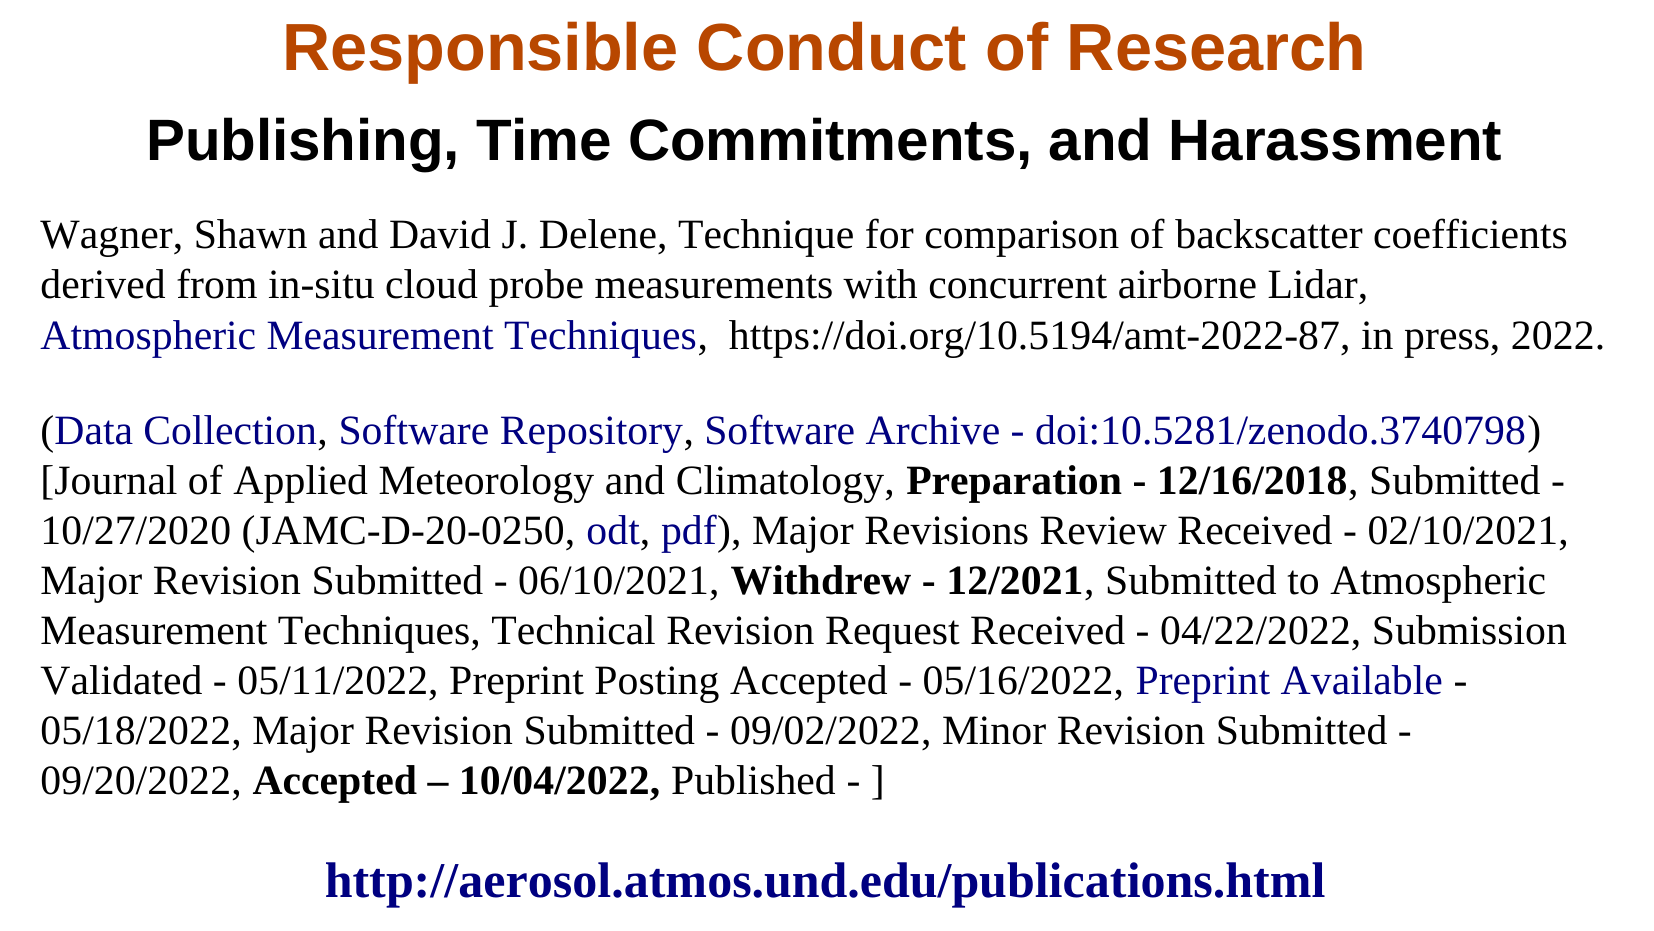

Responsible Conduct of Research
Publishing, Time Commitments, and Harassment
Wagner, Shawn and David J. Delene, Technique for comparison of backscatter coefficients derived from in-situ cloud probe measurements with concurrent airborne Lidar, Atmospheric Measurement Techniques,  https://doi.org/10.5194/amt-2022-87, in press, 2022.
(Data Collection, Software Repository, Software Archive - doi:10.5281/zenodo.3740798) [Journal of Applied Meteorology and Climatology, Preparation - 12/16/2018, Submitted - 10/27/2020 (JAMC-D-20-0250, odt, pdf), Major Revisions Review Received - 02/10/2021, Major Revision Submitted - 06/10/2021, Withdrew - 12/2021, Submitted to Atmospheric Measurement Techniques, Technical Revision Request Received - 04/22/2022, Submission Validated - 05/11/2022, Preprint Posting Accepted - 05/16/2022, Preprint Available - 05/18/2022, Major Revision Submitted - 09/02/2022, Minor Revision Submitted - 09/20/2022, Accepted – 10/04/2022, Published - ]
http://aerosol.atmos.und.edu/publications.html